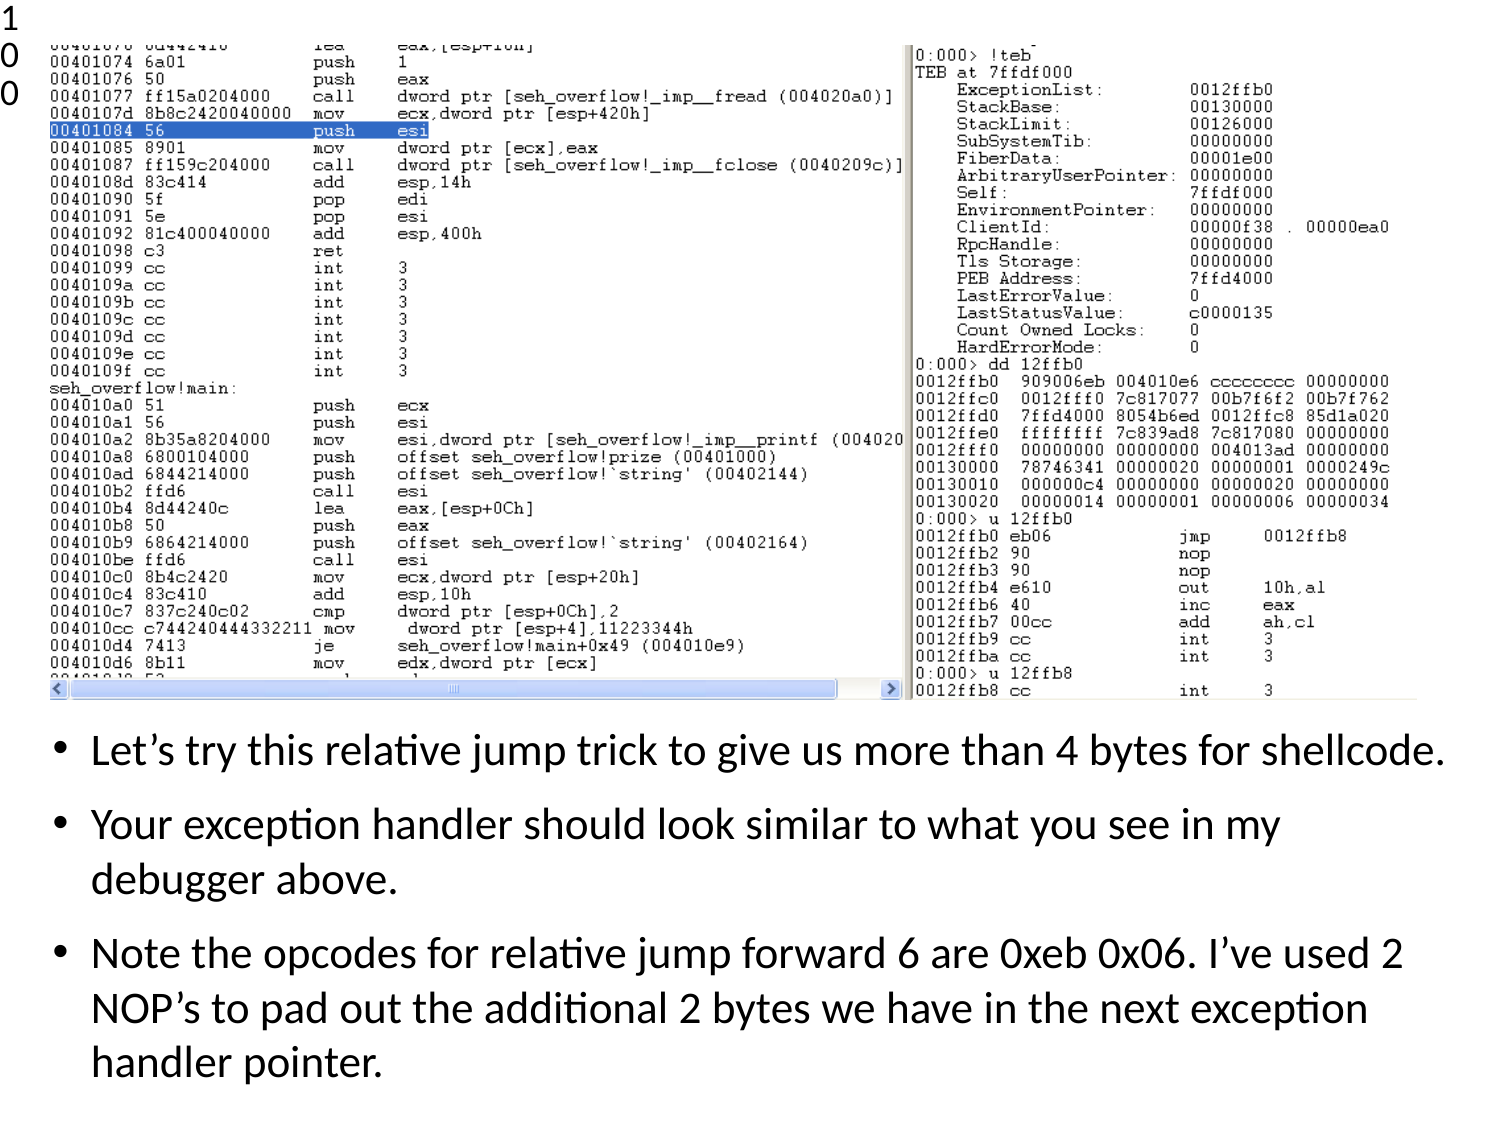

# Let’s try this relative jump trick to give us more than 4 bytes for shellcode.
Your exception handler should look similar to what you see in my debugger above.
Note the opcodes for relative jump forward 6 are 0xeb 0x06. I’ve used 2 NOP’s to pad out the additional 2 bytes we have in the next exception handler pointer.